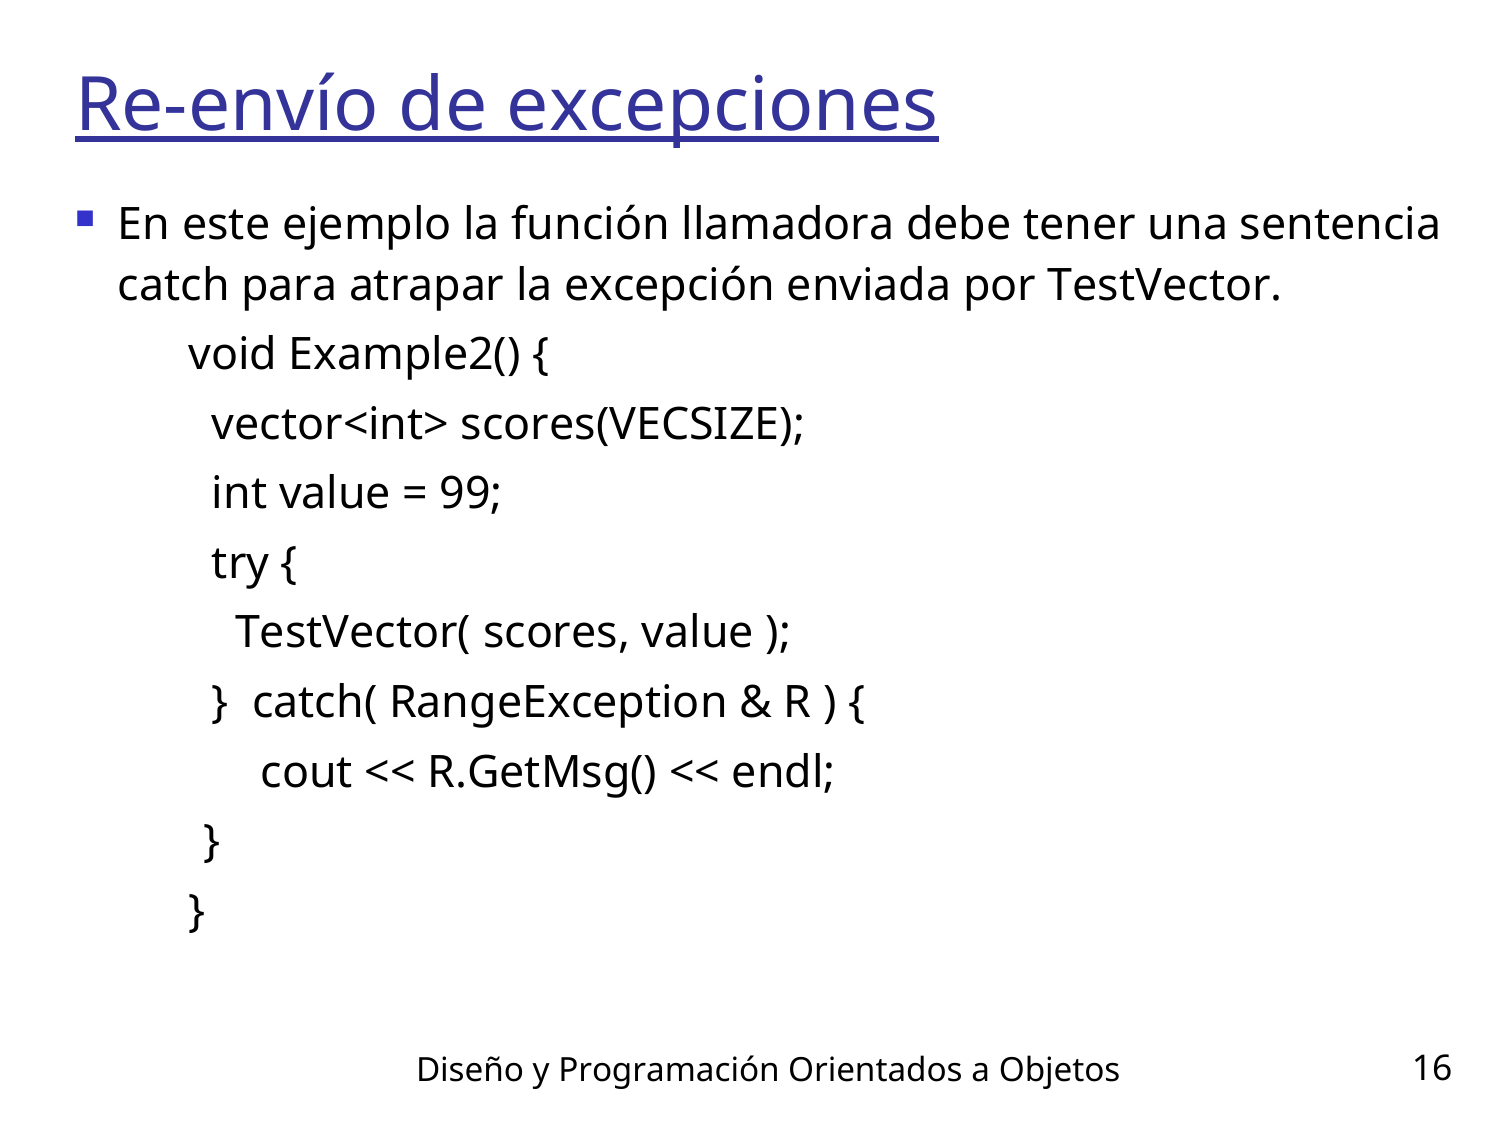

# Re-envío de excepciones
En este ejemplo la función llamadora debe tener una sentencia catch para atrapar la excepción enviada por TestVector.
void Example2()‏ {
 vector<int> scores(VECSIZE);
 int value = 99;
 try {
 TestVector( scores, value );
 } catch( RangeException & R ) {
 		cout << R.GetMsg() << endl;
	}
}
Diseño y Programación Orientados a Objetos
16